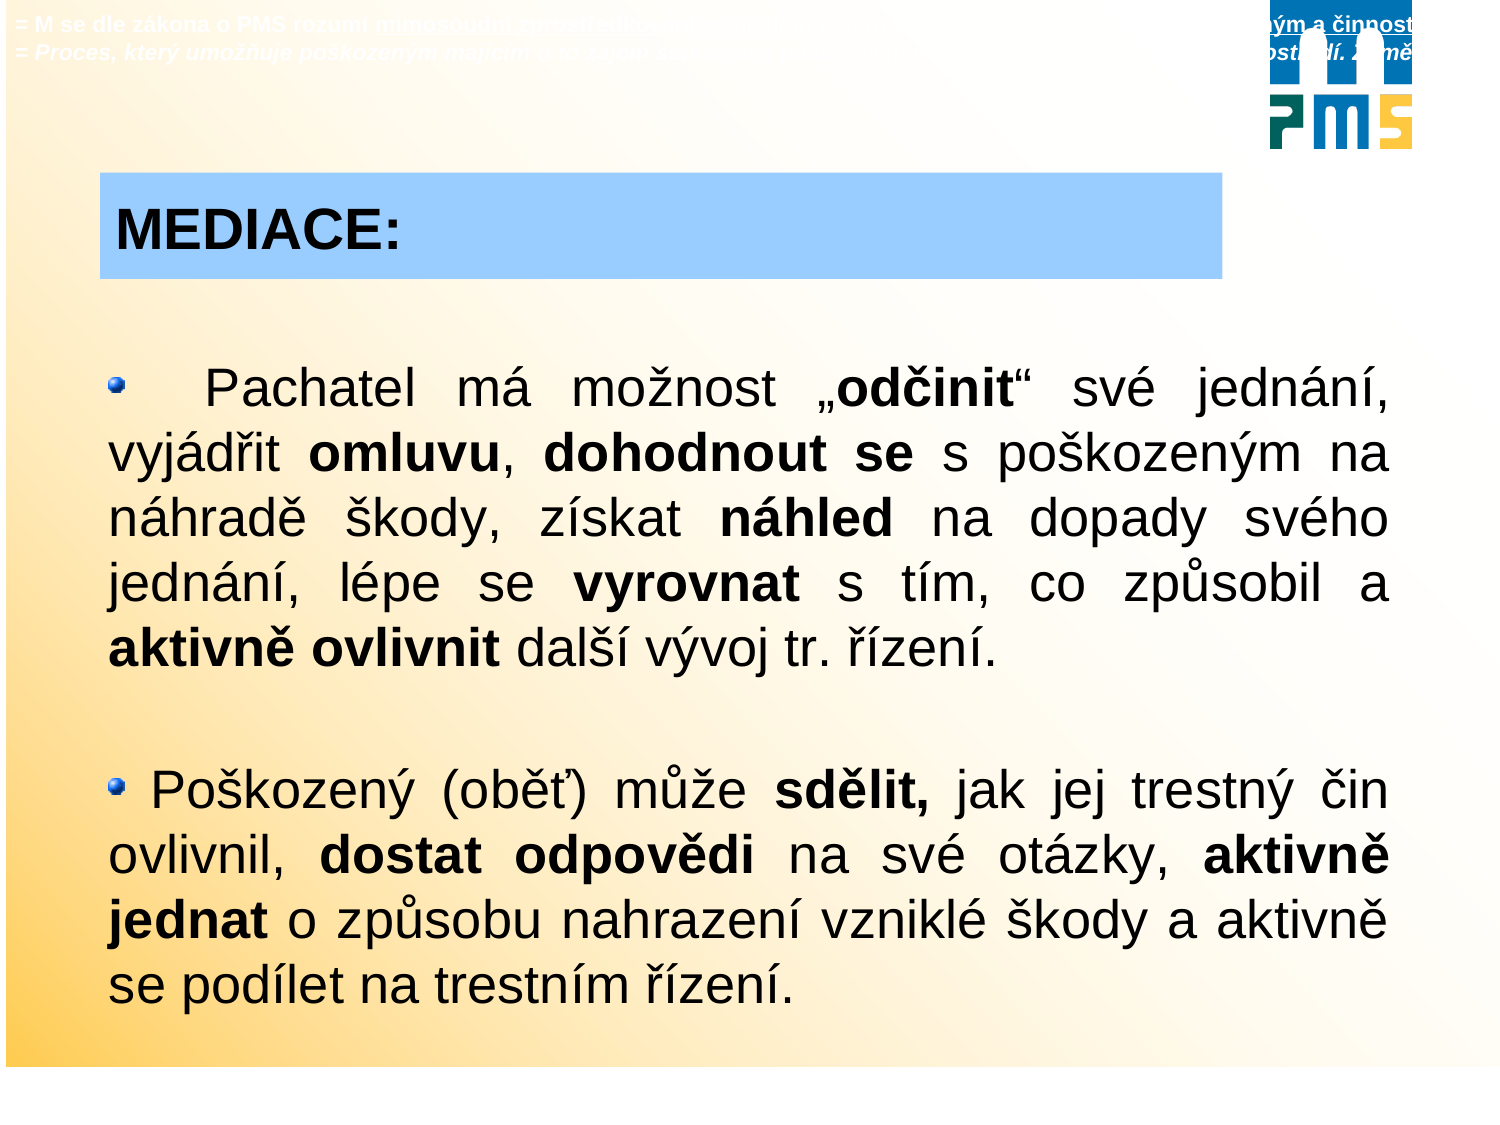

= M se dle zákona o PMS rozumí mimosoudní zprostředkování za účelem řešení sporu mezi obviněným a poškozeným a činnost směřující k urovnání konfliktního stavu vykonávaná v souvislosti s trestním řízením. Mediaci lze provádět jen s výslovným souhlasem obviněného a poškozeného.
= Proces, který umožňuje poškozeným majícím o to zájem setkat se s pachatelem v bezpečném a uspořádaném prostředí. Záměrem je vést pachatele k  odpovědnosti a zároveň poskytnout podporu a pomoc pošk. Pošk.- sdělit, jak jej TČ ovlivnil, dostat odpovědi na své otázky a účastnit se plánu NŠ.
MEDIACE:
 Pachatel má možnost „odčinit“ své jednání, vyjádřit omluvu, dohodnout se s poškozeným na náhradě škody, získat náhled na dopady svého jednání, lépe se vyrovnat s tím, co způsobil a aktivně ovlivnit další vývoj tr. řízení.
 Poškozený (oběť) může sdělit, jak jej trestný čin ovlivnil, dostat odpovědi na své otázky, aktivně jednat o způsobu nahrazení vzniklé škody a aktivně se podílet na trestním řízení.